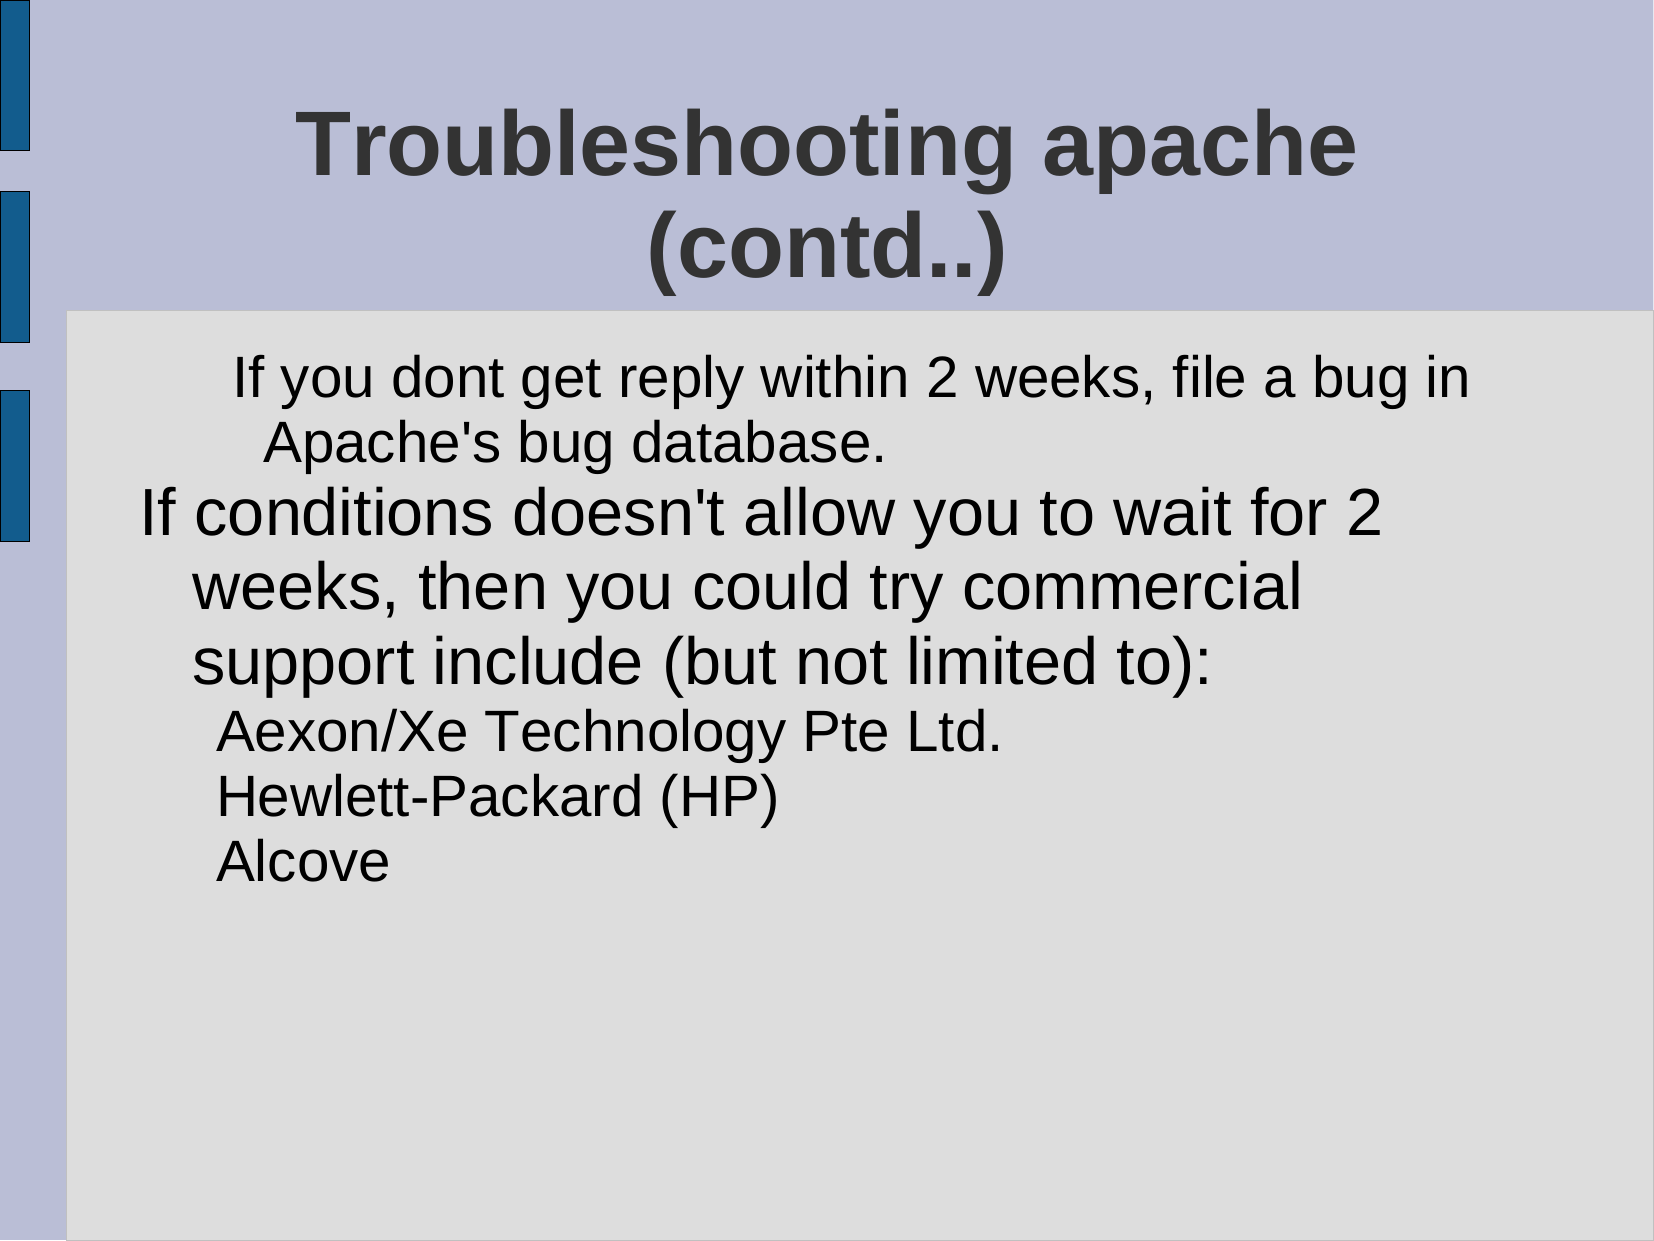

# Troubleshooting apache (contd..)
 If you dont get reply within 2 weeks, file a bug in Apache's bug database.
If conditions doesn't allow you to wait for 2 weeks, then you could try commercial support include (but not limited to):
Aexon/Xe Technology Pte Ltd.
Hewlett-Packard (HP)
Alcove